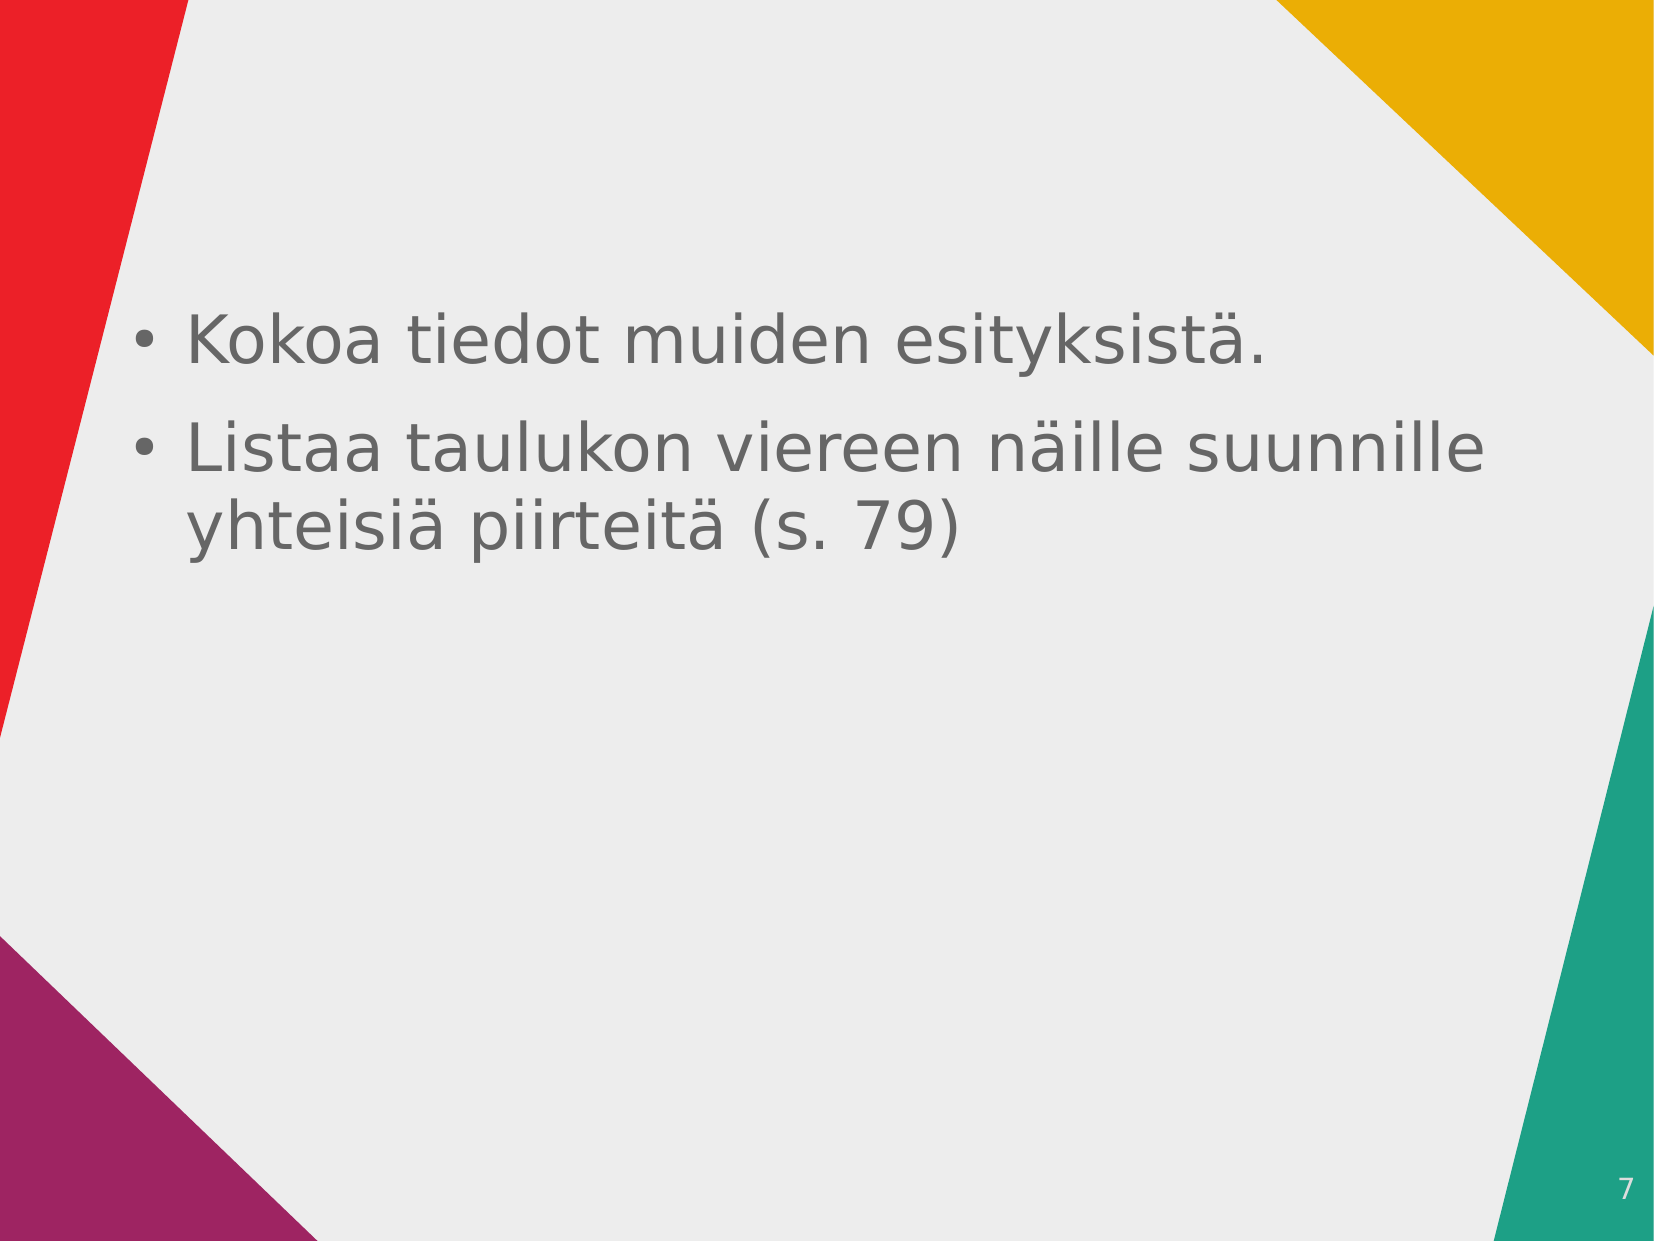

#
Kokoa tiedot muiden esityksistä.
Listaa taulukon viereen näille suunnille yhteisiä piirteitä (s. 79)
7